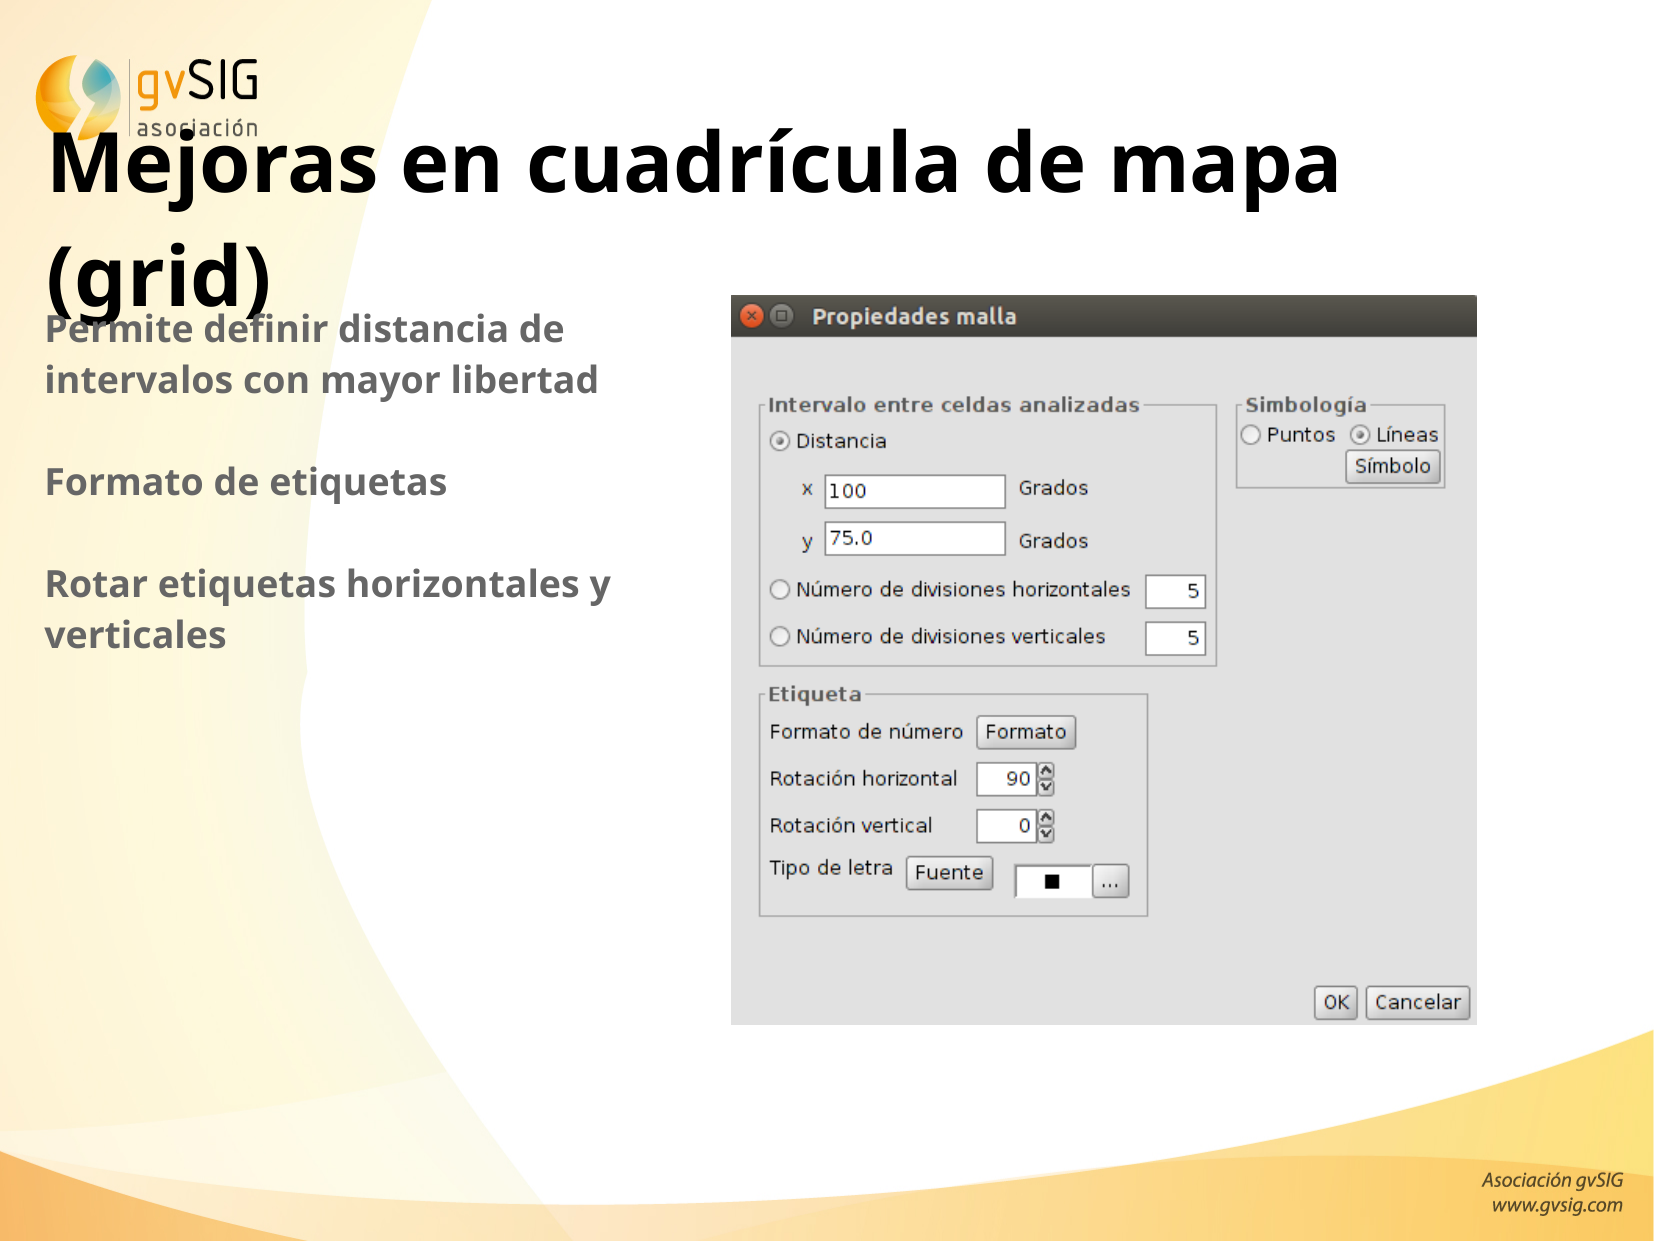

# Mejoras en cuadrícula de mapa (grid)
Permite definir distancia de intervalos con mayor libertad
Formato de etiquetas
Rotar etiquetas horizontales y verticales